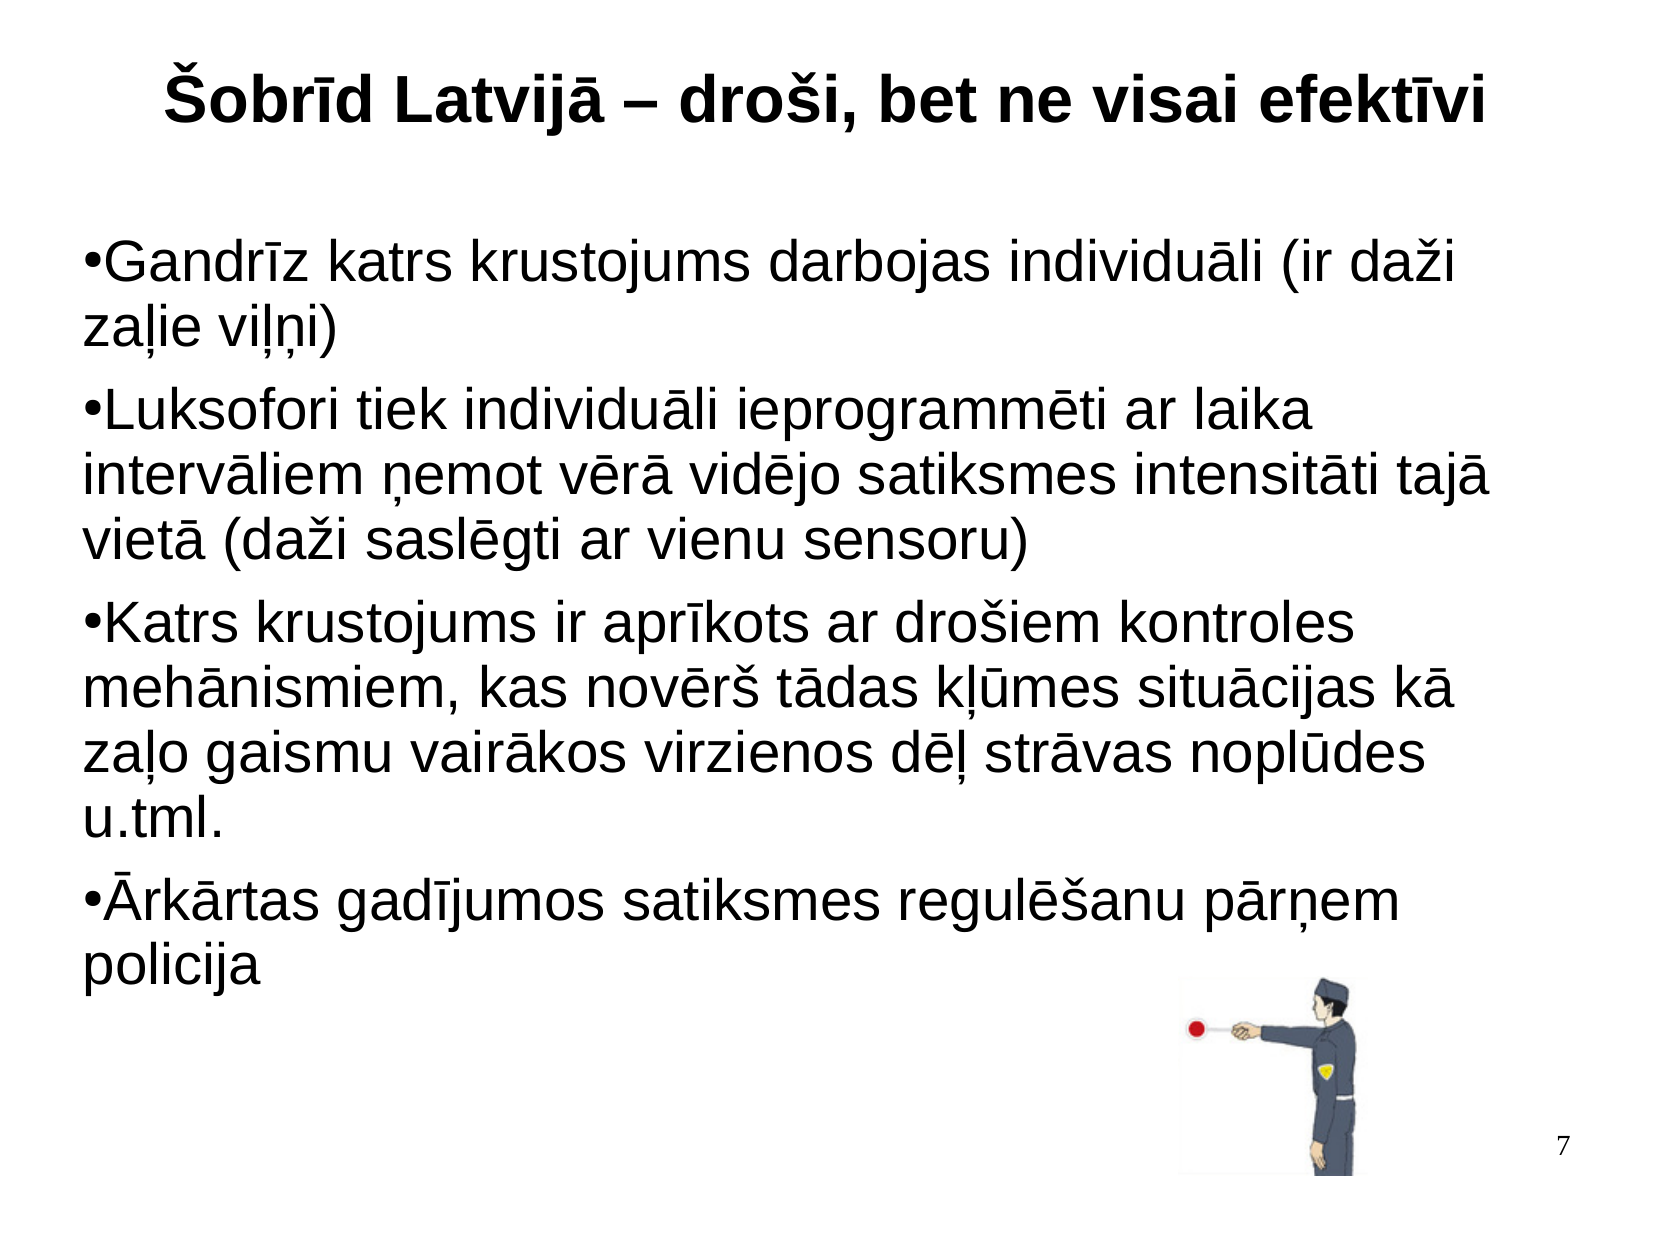

# Šobrīd Latvijā – droši, bet ne visai efektīvi
Gandrīz katrs krustojums darbojas individuāli (ir daži zaļie viļņi)
Luksofori tiek individuāli ieprogrammēti ar laika intervāliem ņemot vērā vidējo satiksmes intensitāti tajā vietā (daži saslēgti ar vienu sensoru)
Katrs krustojums ir aprīkots ar drošiem kontroles mehānismiem, kas novērš tādas kļūmes situācijas kā zaļo gaismu vairākos virzienos dēļ strāvas noplūdes u.tml.
Ārkārtas gadījumos satiksmes regulēšanu pārņem policija
7